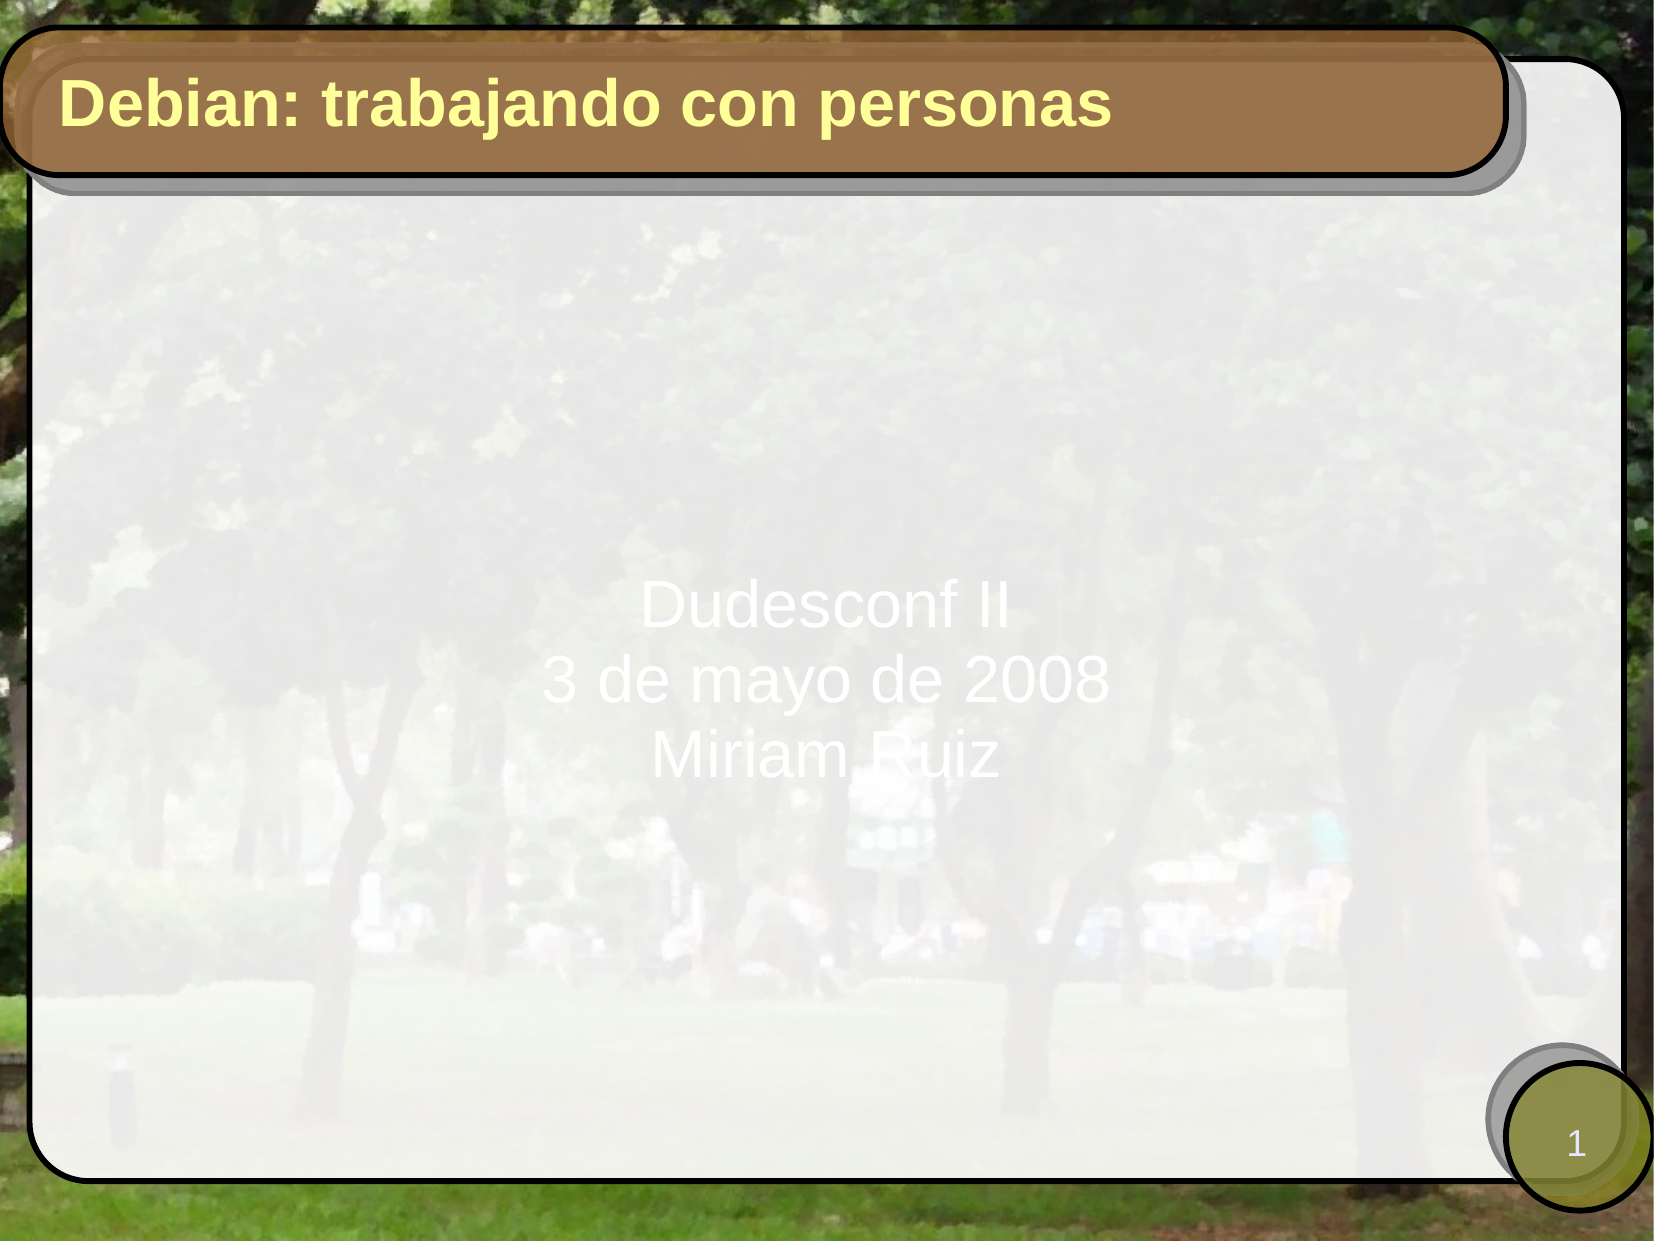

# Debian: trabajando con personas
Dudesconf II
3 de mayo de 2008
Miriam Ruiz
1